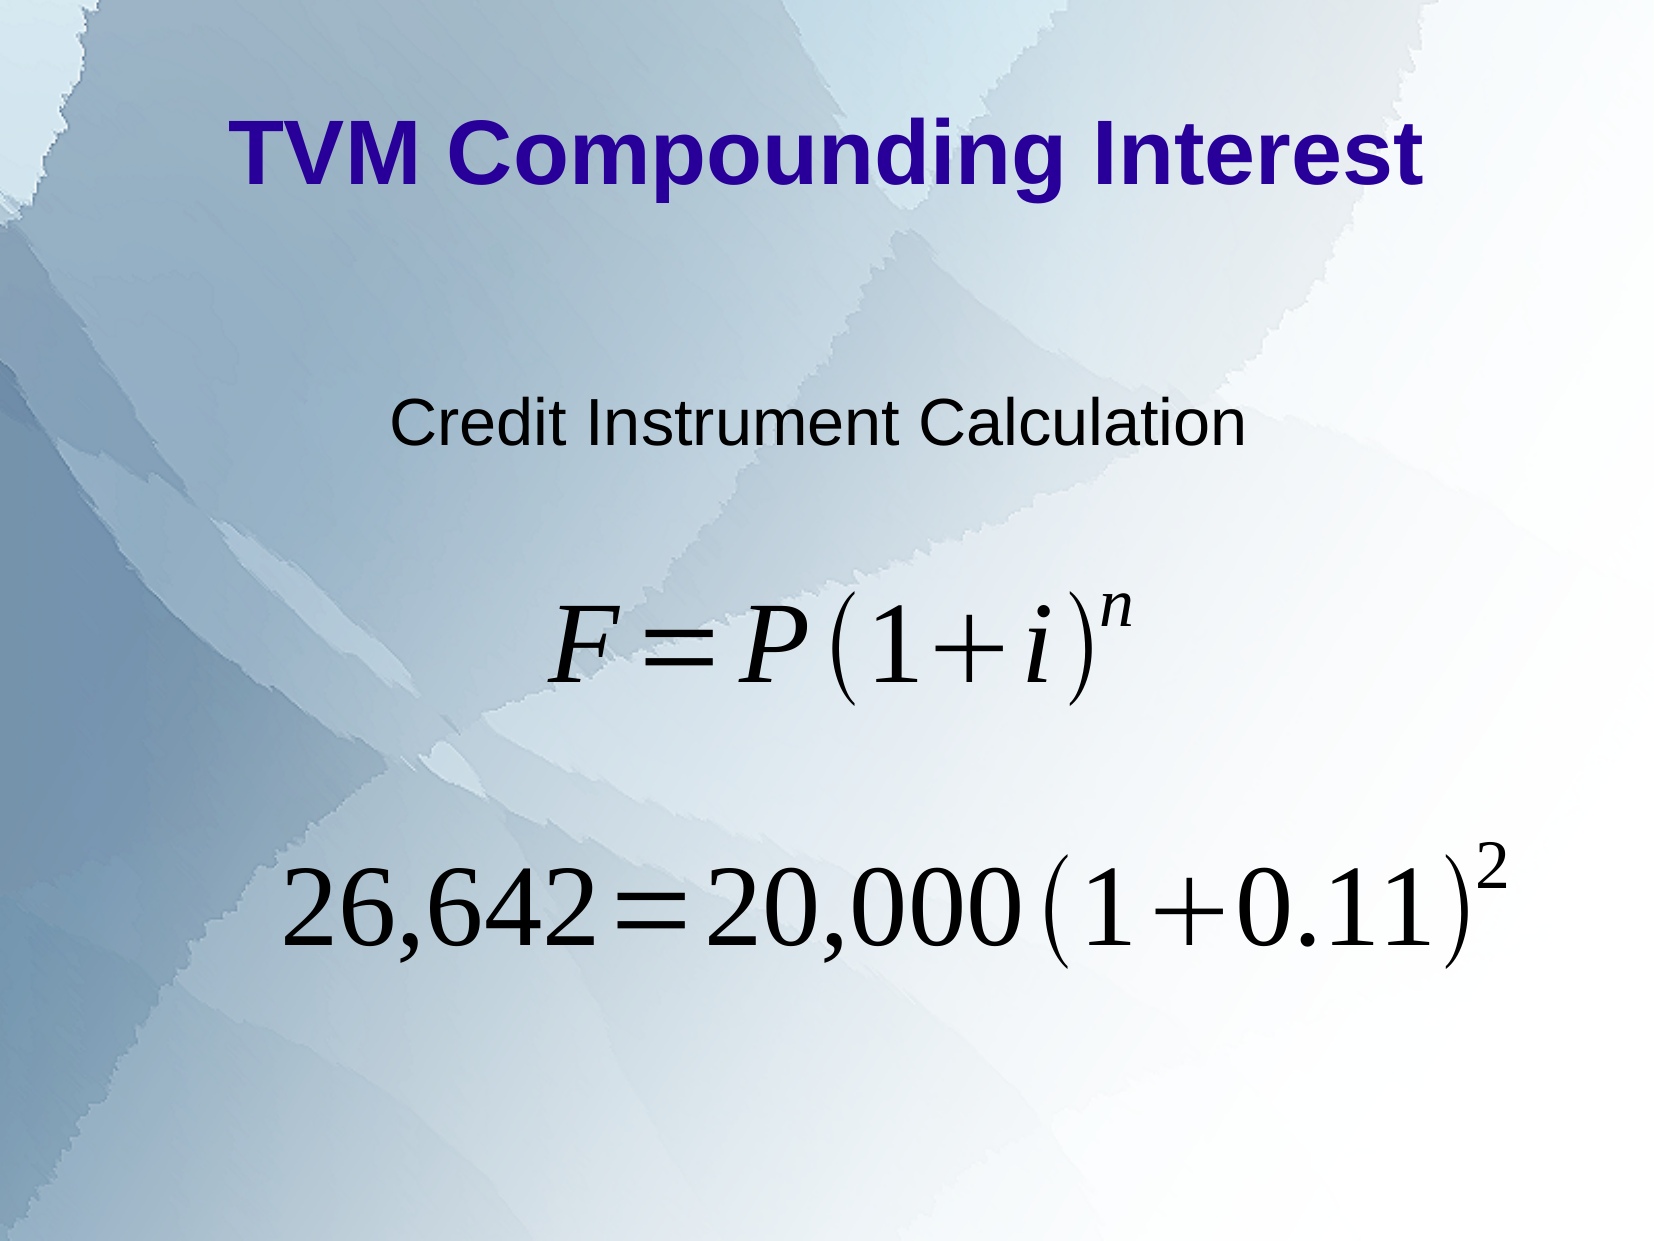

# TVM Compounding Interest
Credit Instrument Calculation